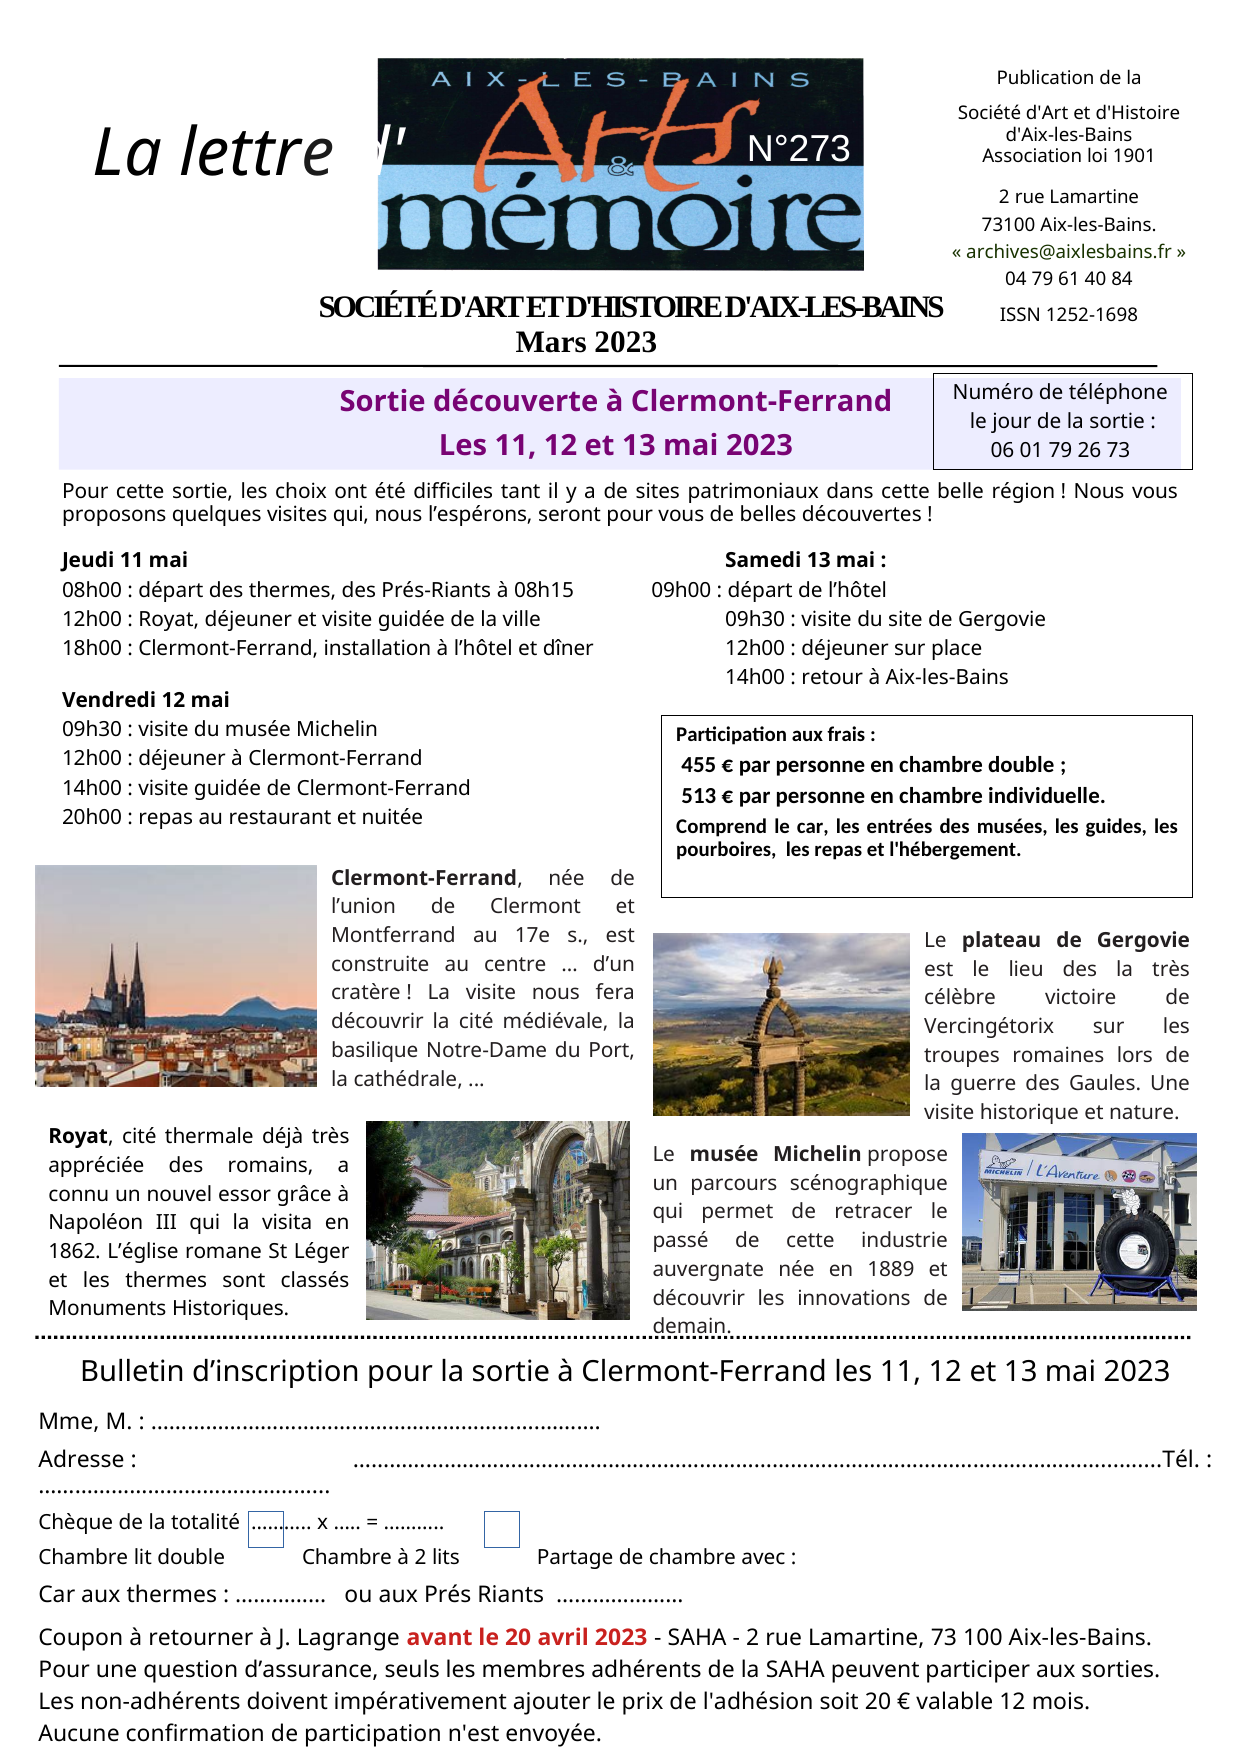

La lettre d'
N°256
N°273
N°257
Publication de la
 Société d'Art et d'Histoire
d'Aix-les-Bains
Association loi 1901
2 rue Lamartine
73100 Aix-les-Bains.
« archives@aixlesbains.fr »
04 79 61 40 84
ISSN 1252-1698
 SOCIÉTÉ D'ART ET D'HISTOIRE D'AIX-LES-BAINS
 Mars 2023
Numéro de téléphone
le jour de la sortie :
06 01 79 26 73
Sortie découverte à Clermont-Ferrand
Les 11, 12 et 13 mai 2023
Pour cette sortie, les choix ont été difficiles tant il y a de sites patrimoniaux dans cette belle région ! Nous vous proposons quelques visites qui, nous l’espérons, seront pour vous de belles découvertes !
Jeudi 11 mai								Samedi 13 mai :
08h00 : départ des thermes, des Prés-Riants à 08h15		09h00 : départ de l’hôtel
12h00 : Royat, déjeuner et visite guidée de la ville			09h30 : visite du site de Gergovie
18h00 : Clermont-Ferrand, installation à l’hôtel et dîner		12h00 : déjeuner sur place
									14h00 : retour à Aix-les-Bains
Vendredi 12 mai
09h30 : visite du musée Michelin
12h00 : déjeuner à Clermont-Ferrand
14h00 : visite guidée de Clermont-Ferrand
20h00 : repas au restaurant et nuitée
Participation aux frais :
 455 € par personne en chambre double ;
 513 € par personne en chambre individuelle.
Comprend le car, les entrées des musées, les guides, les pourboires, les repas et l'hébergement.
Clermont-Ferrand, née de l’union de Clermont et Montferrand au 17e s., est construite au centre … d’un cratère ! La visite nous fera découvrir la cité médiévale, la basilique Notre-Dame du Port, la cathédrale, ...
Le plateau de Gergovie est le lieu des la très célèbre victoire de Vercingétorix sur les troupes romaines lors de la guerre des Gaules. Une visite historique et nature.
Royat, cité thermale déjà très appréciée des romains, a connu un nouvel essor grâce à Napoléon III qui la visita en 1862. L’église romane St Léger et les thermes sont classés Monuments Historiques.
Le musée Michelin propose un parcours scénographique qui permet de retracer le passé de cette industrie auvergnate née en 1889 et découvrir les innovations de demain.
Bulletin d’inscription pour la sortie à Clermont-Ferrand les 11, 12 et 13 mai 2023
Mme, M. : ……………………………………………………….……….
Adresse : ……………………………………………………………………………………………………………...…....Tél. : ………………………………………...
Chèque de la totalité ……….. x ….. = ………..
Chambre lit double Chambre à 2 lits Partage de chambre avec :
Car aux thermes : …………… ou aux Prés Riants …………………
Coupon à retourner à J. Lagrange avant le 20 avril 2023 - SAHA - 2 rue Lamartine, 73 100 Aix-les-Bains.
Pour une question d’assurance, seuls les membres adhérents de la SAHA peuvent participer aux sorties.
Les non-adhérents doivent impérativement ajouter le prix de l'adhésion soit 20 € valable 12 mois.
Aucune confirmation de participation n'est envoyée.